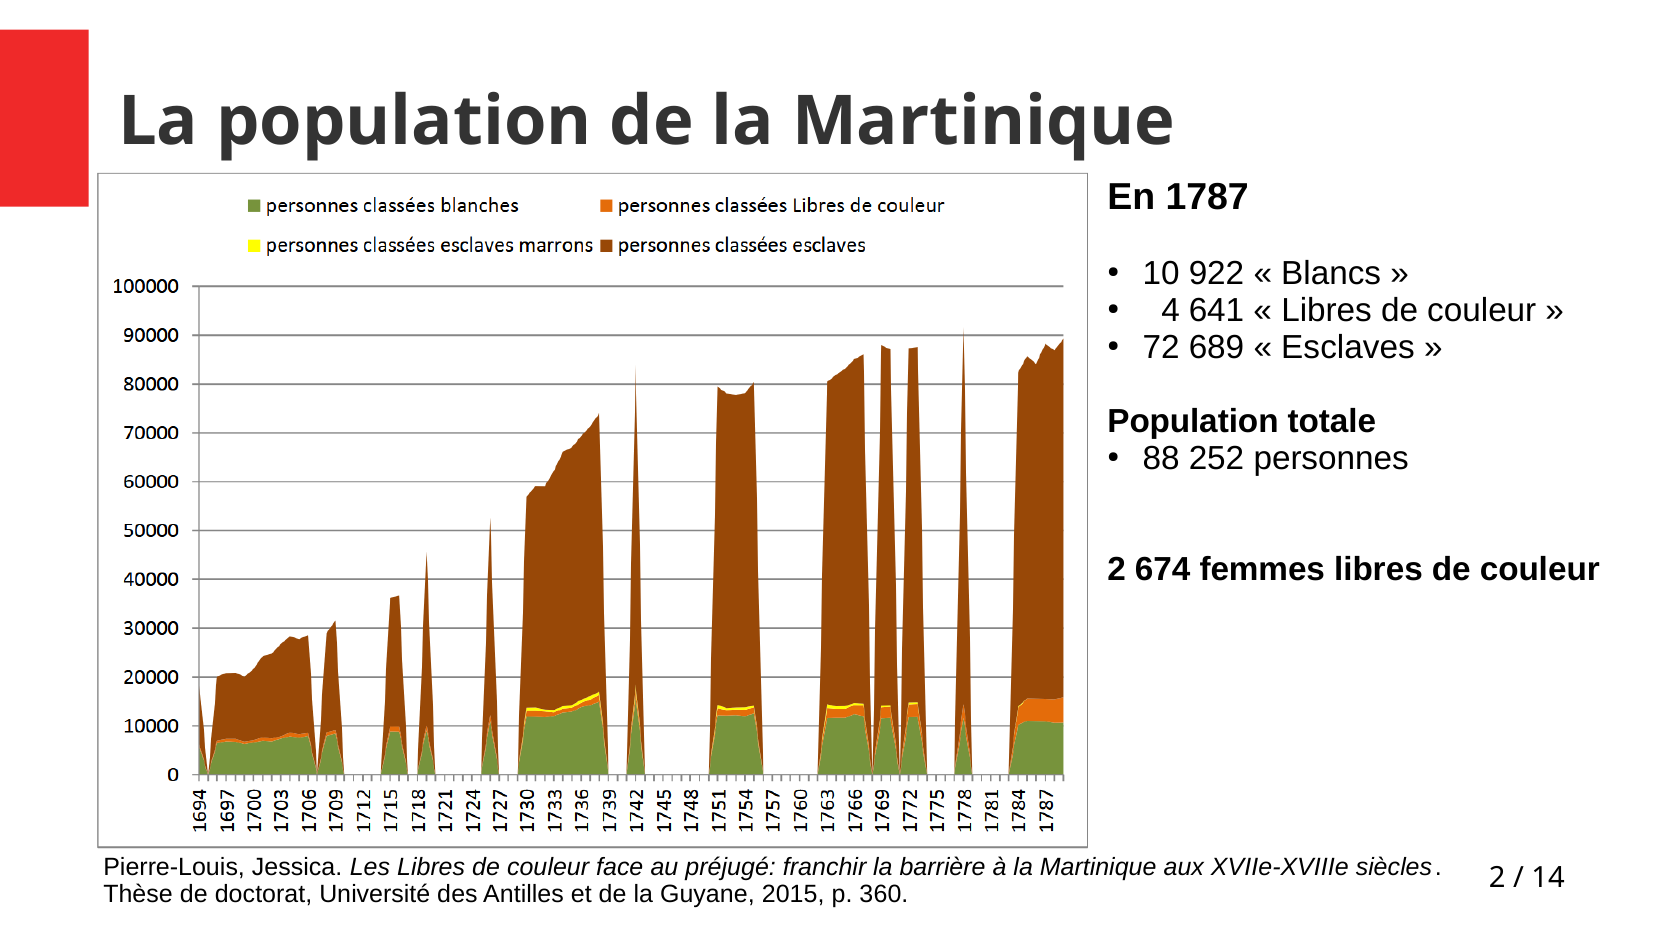

# La population de la Martinique
En 1787
10 922 « Blancs »
 4 641 « Libres de couleur »
72 689 « Esclaves »
Population totale
88 252 personnes
2 674 femmes libres de couleur
En chiffre brut, d’après les dénombrements
Pierre-Louis, Jessica. Les Libres de couleur face au préjugé: franchir la barrière à la Martinique aux XVIIe-XVIIIe siècles. Thèse de doctorat, Université des Antilles et de la Guyane, 2015, p. 360.
2